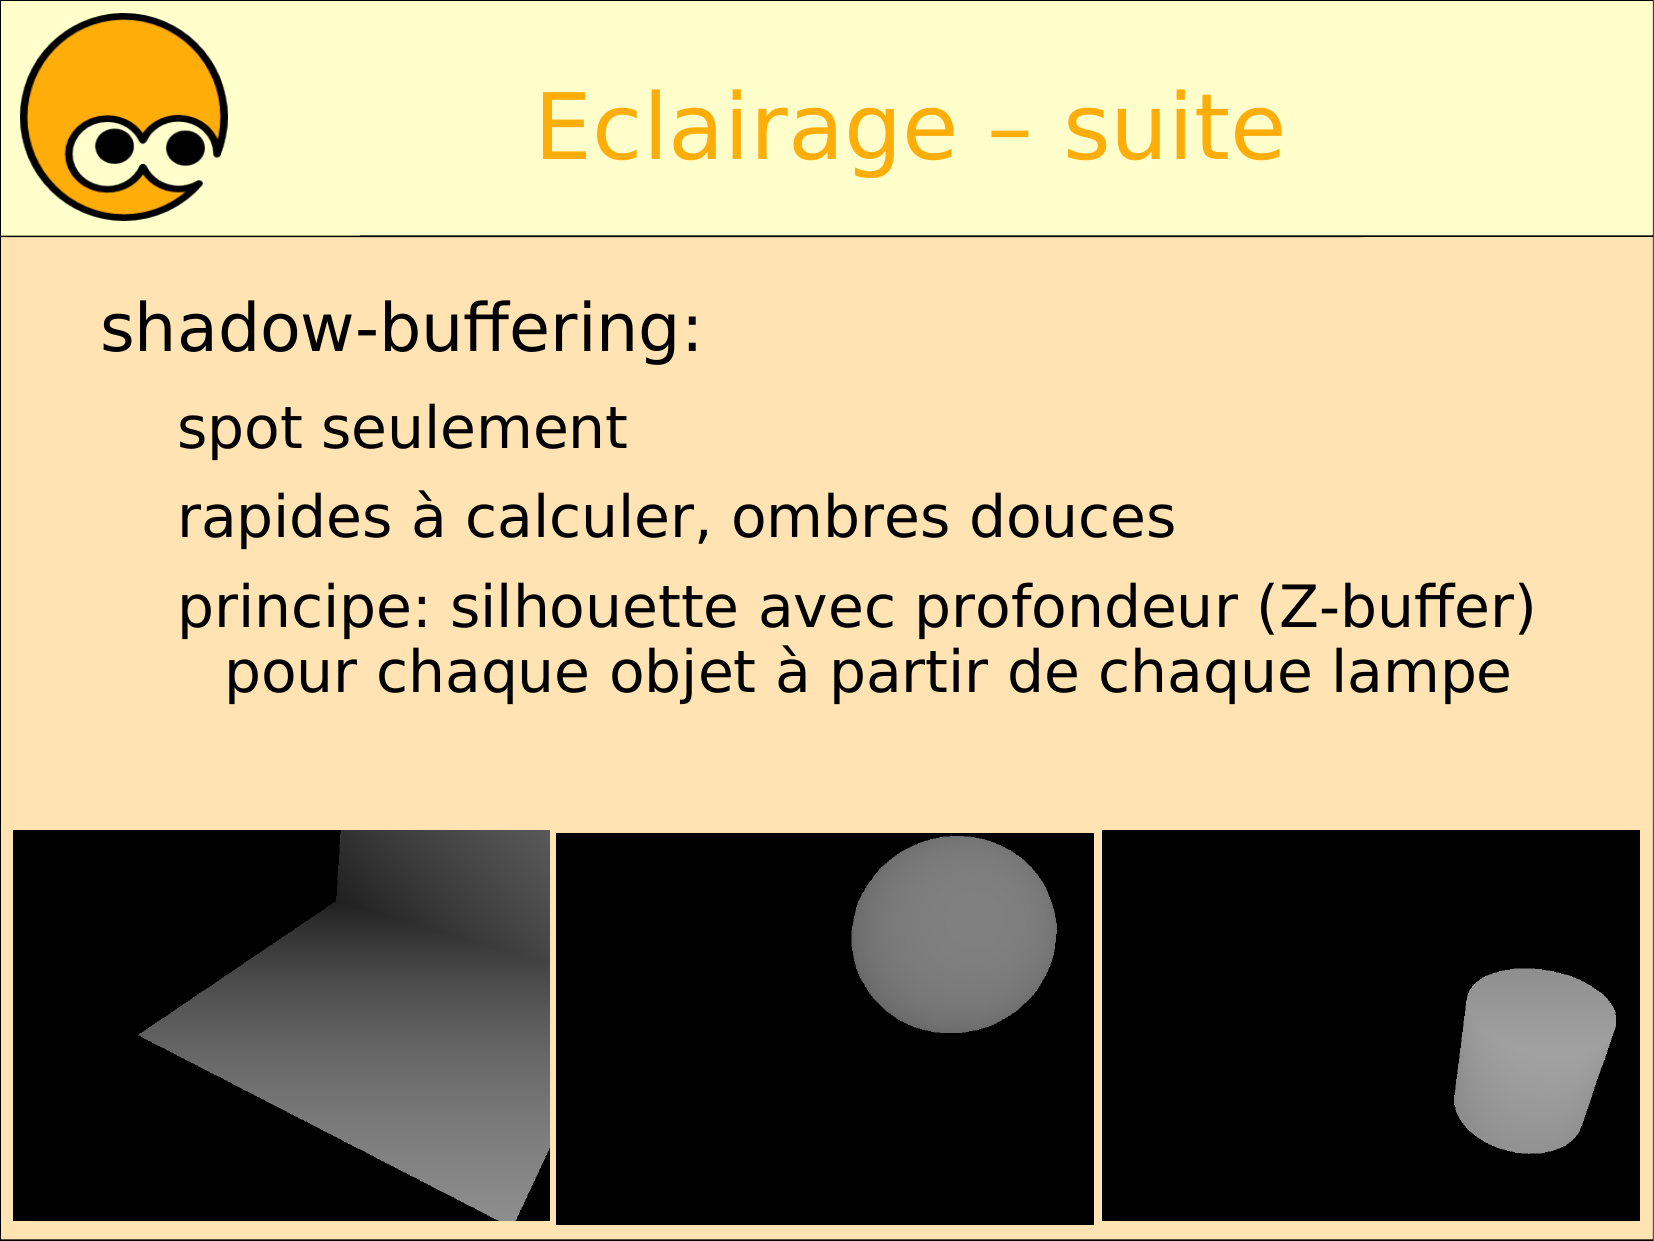

# Eclairage – suite
shadow-buffering:
spot seulement
rapides à calculer, ombres douces
principe: silhouette avec profondeur (Z-buffer) pour chaque objet à partir de chaque lampe